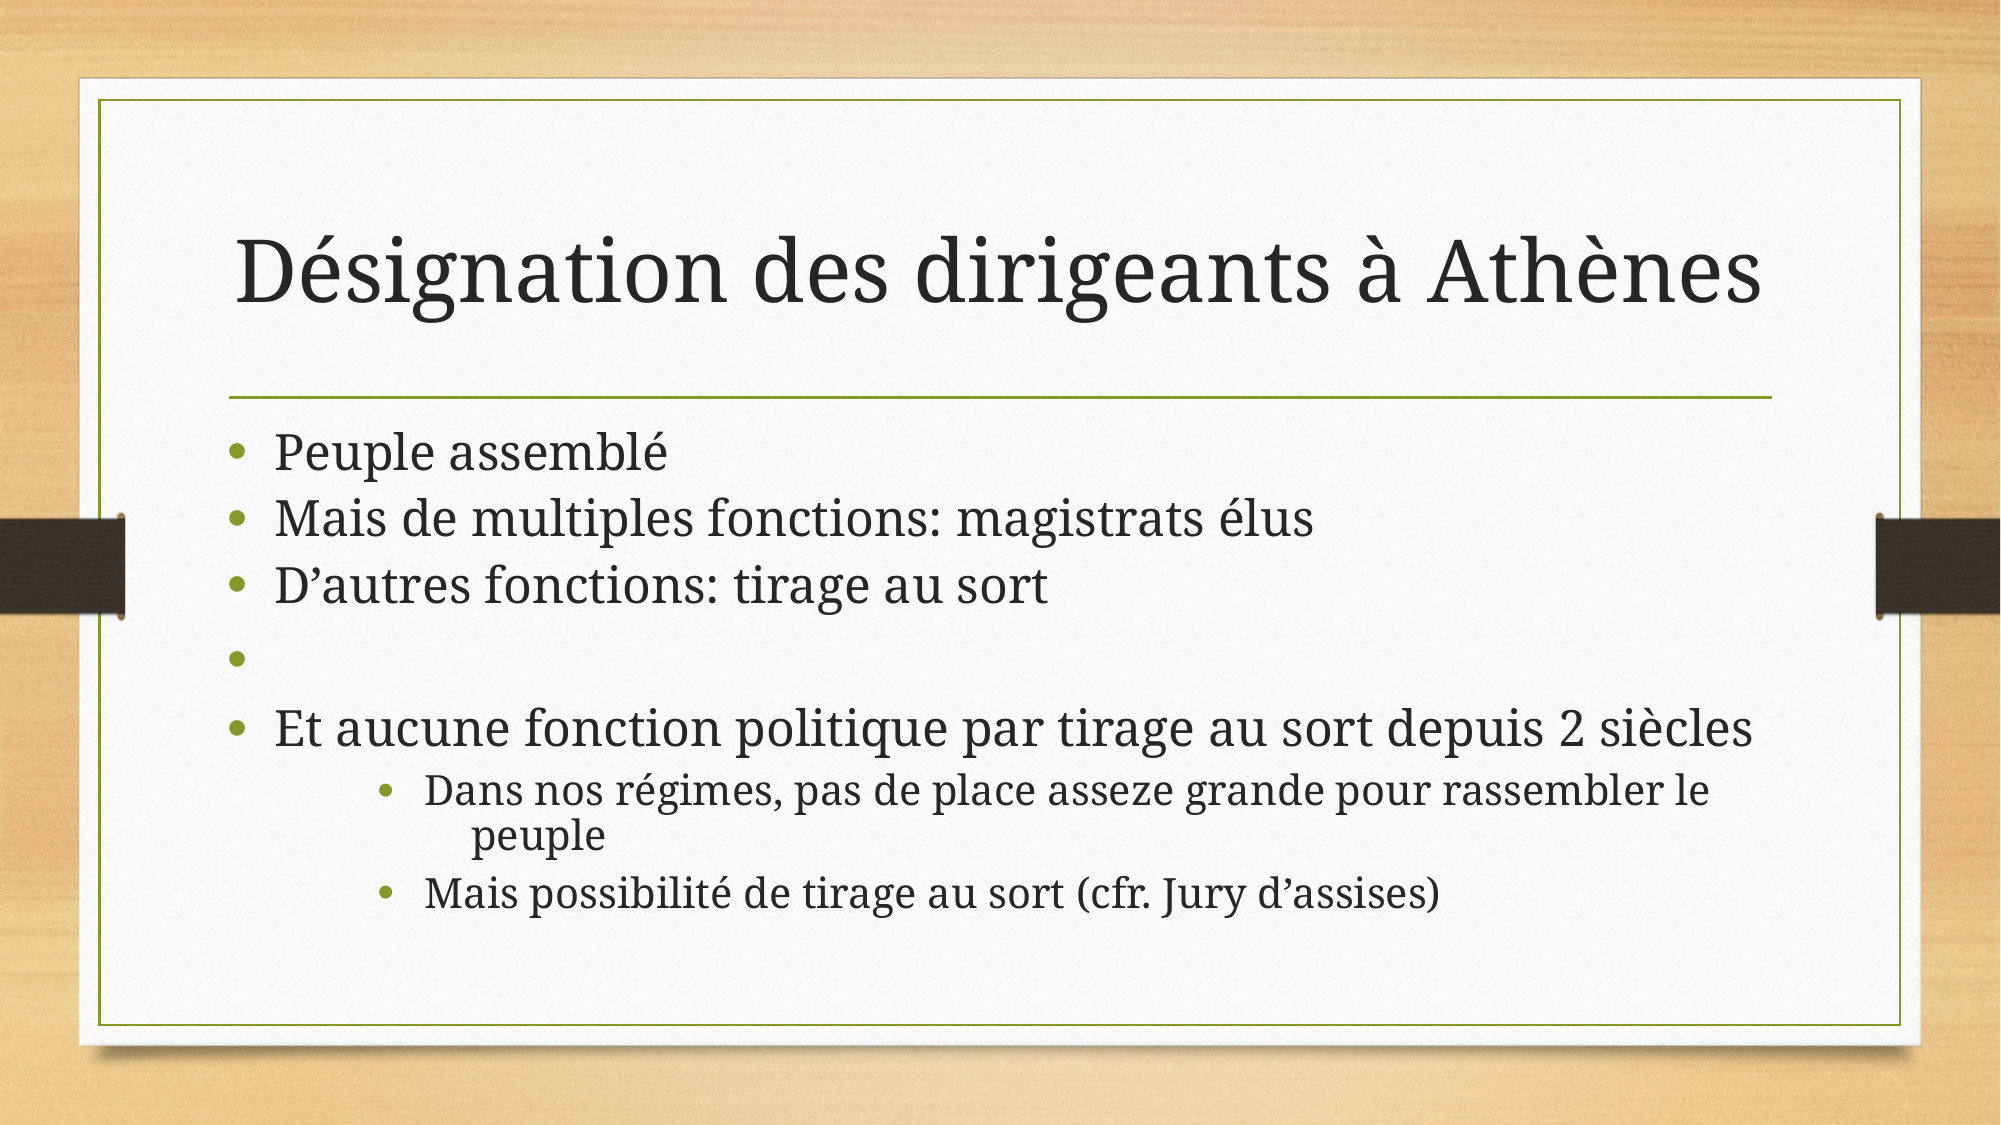

# Désignation des dirigeants à Athènes
Peuple assemblé
Mais de multiples fonctions: magistrats élus
D’autres fonctions: tirage au sort
Et aucune fonction politique par tirage au sort depuis 2 siècles
Dans nos régimes, pas de place asseze grande pour rassembler le peuple
Mais possibilité de tirage au sort (cfr. Jury d’assises)